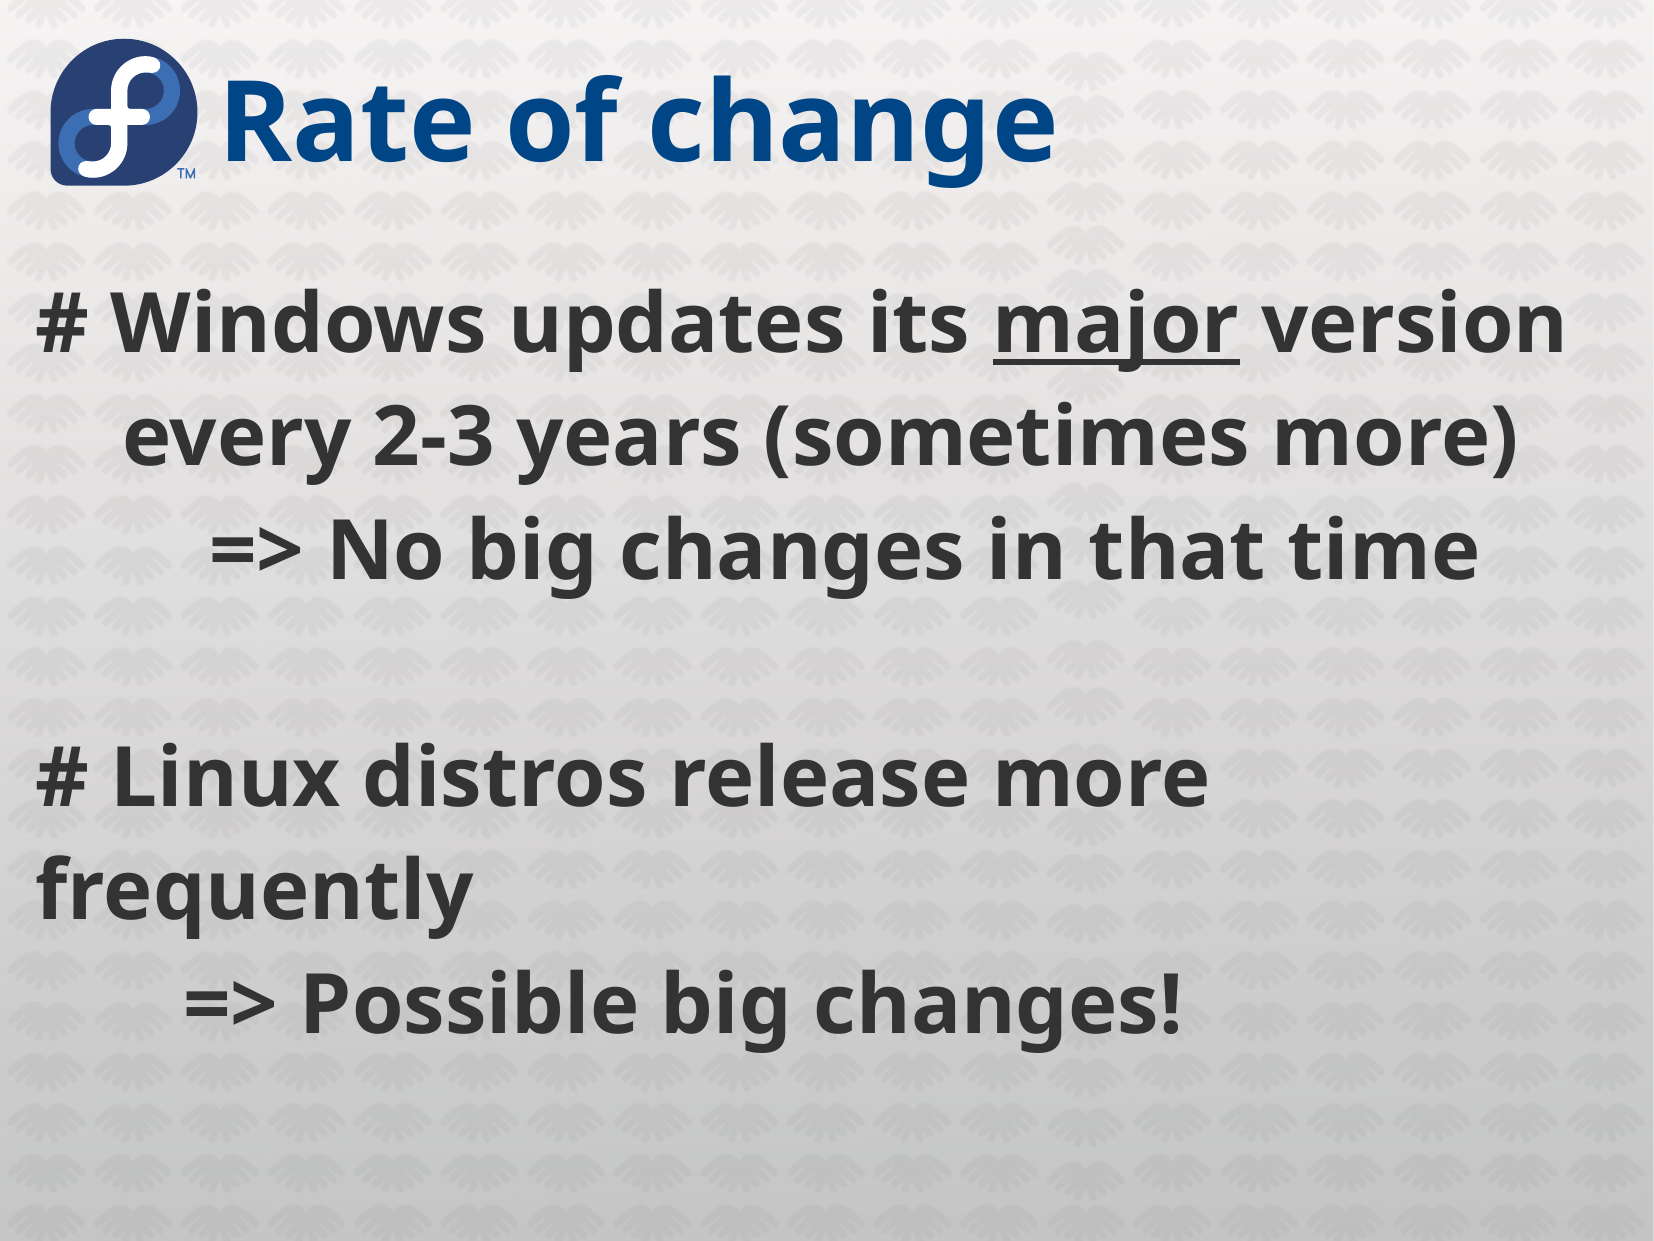

# Rate of change
# Windows updates its major version
 every 2-3 years (sometimes more)
 => No big changes in that time
# Linux distros release more frequently
		=> Possible big changes!